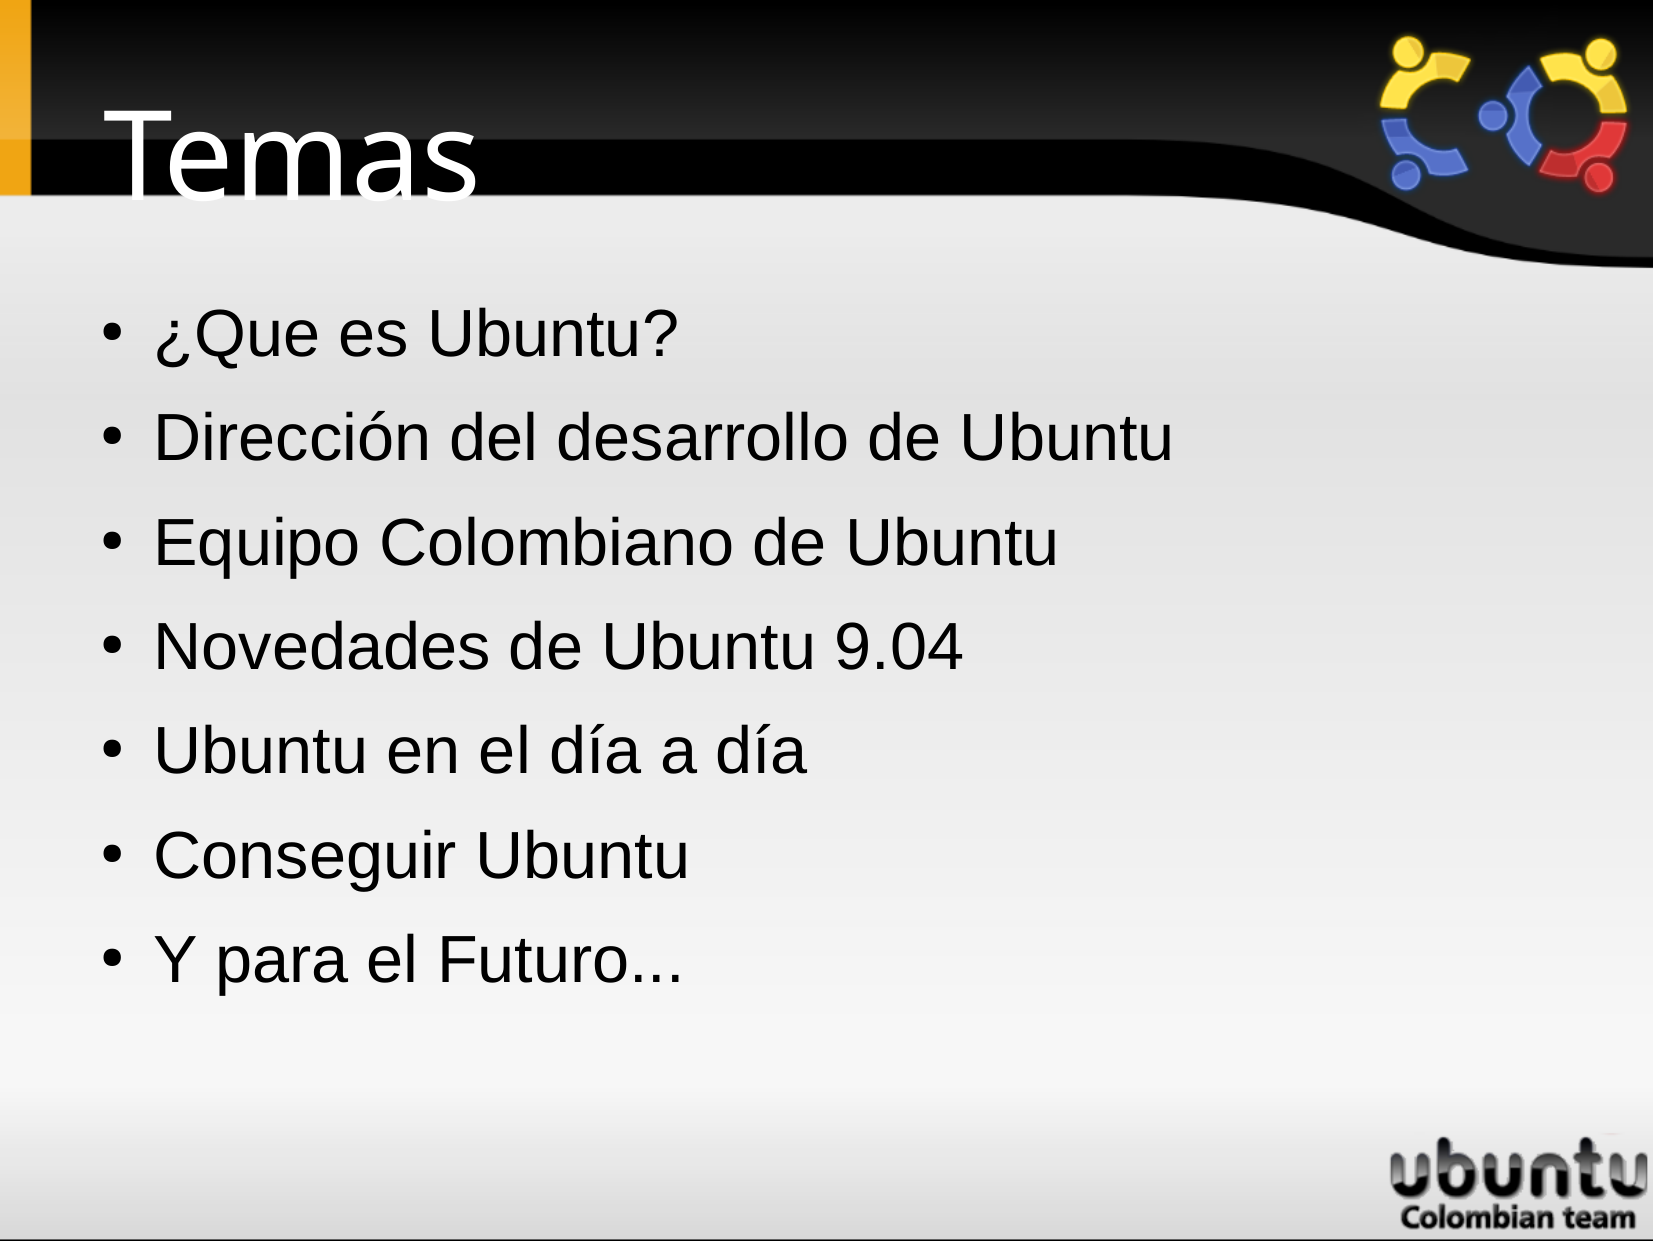

Temas
# ¿Que es Ubuntu?
Dirección del desarrollo de Ubuntu
Equipo Colombiano de Ubuntu
Novedades de Ubuntu 9.04
Ubuntu en el día a día
Conseguir Ubuntu
Y para el Futuro...